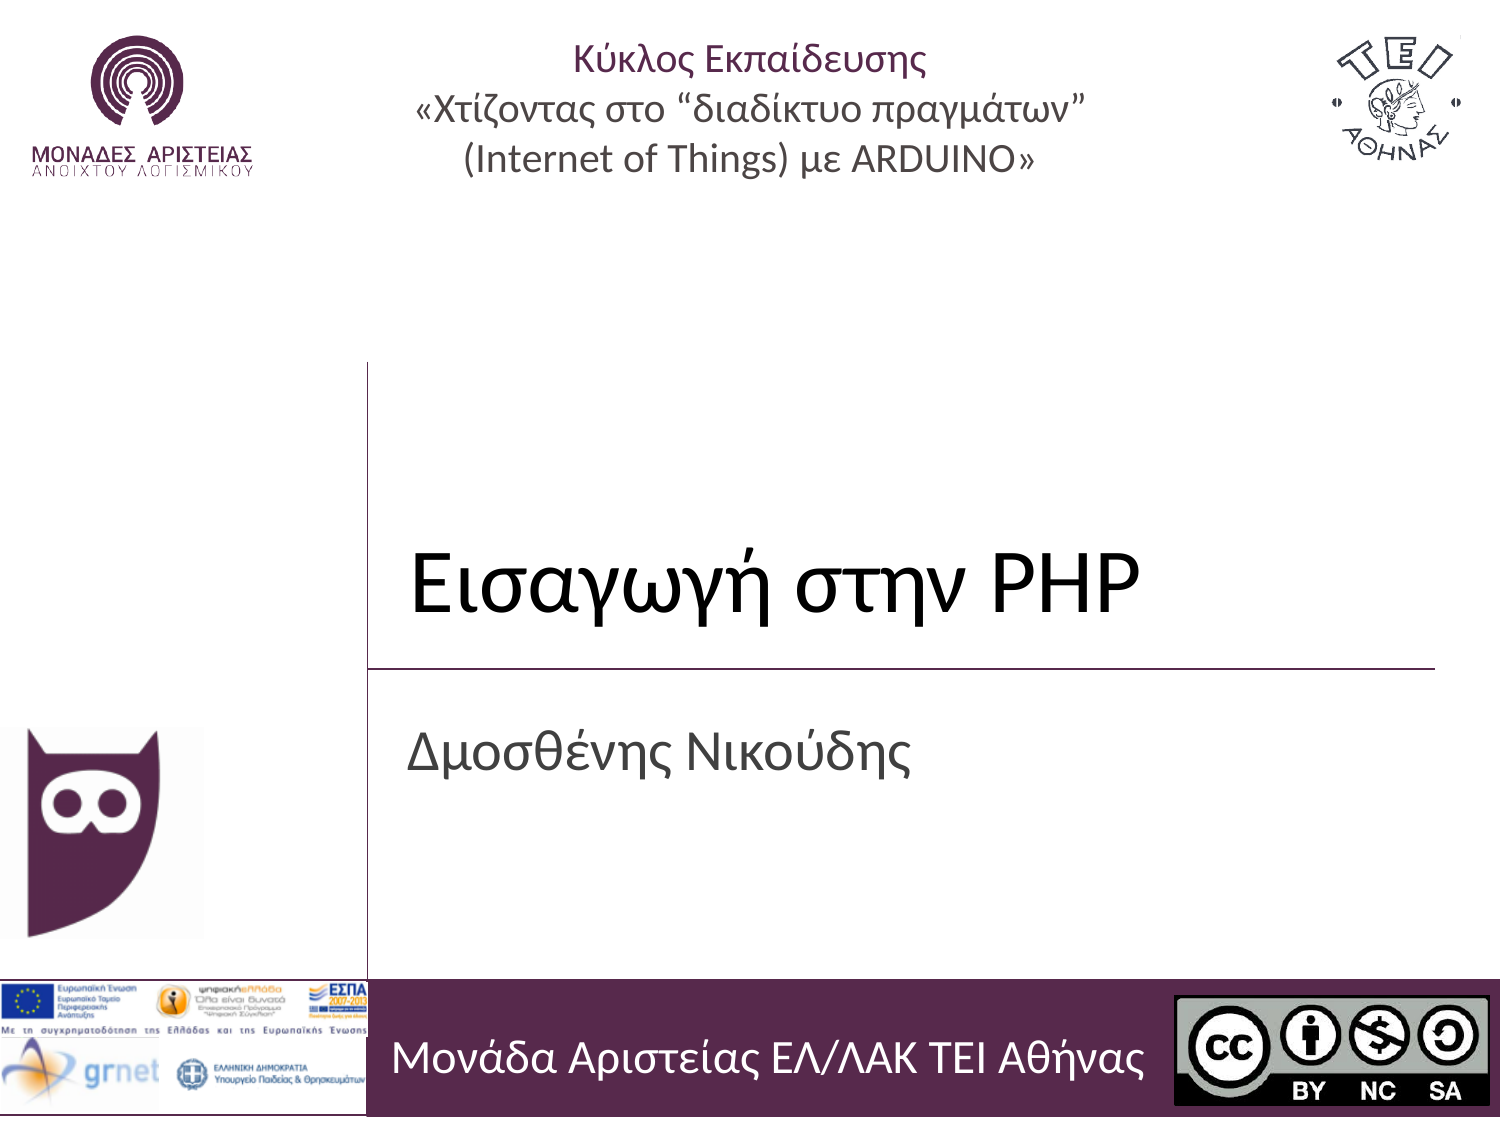

Κύκλος Εκπαίδευσης
«Χτίζοντας στο “διαδίκτυο πραγμάτων”
(Internet of Things) με ARDUINO»
# Εισαγωγή στην PHP
Δμοσθένης Νικούδης
Μονάδα Αριστείας ΕΛ/ΛΑΚ ΤΕΙ Αθήνας